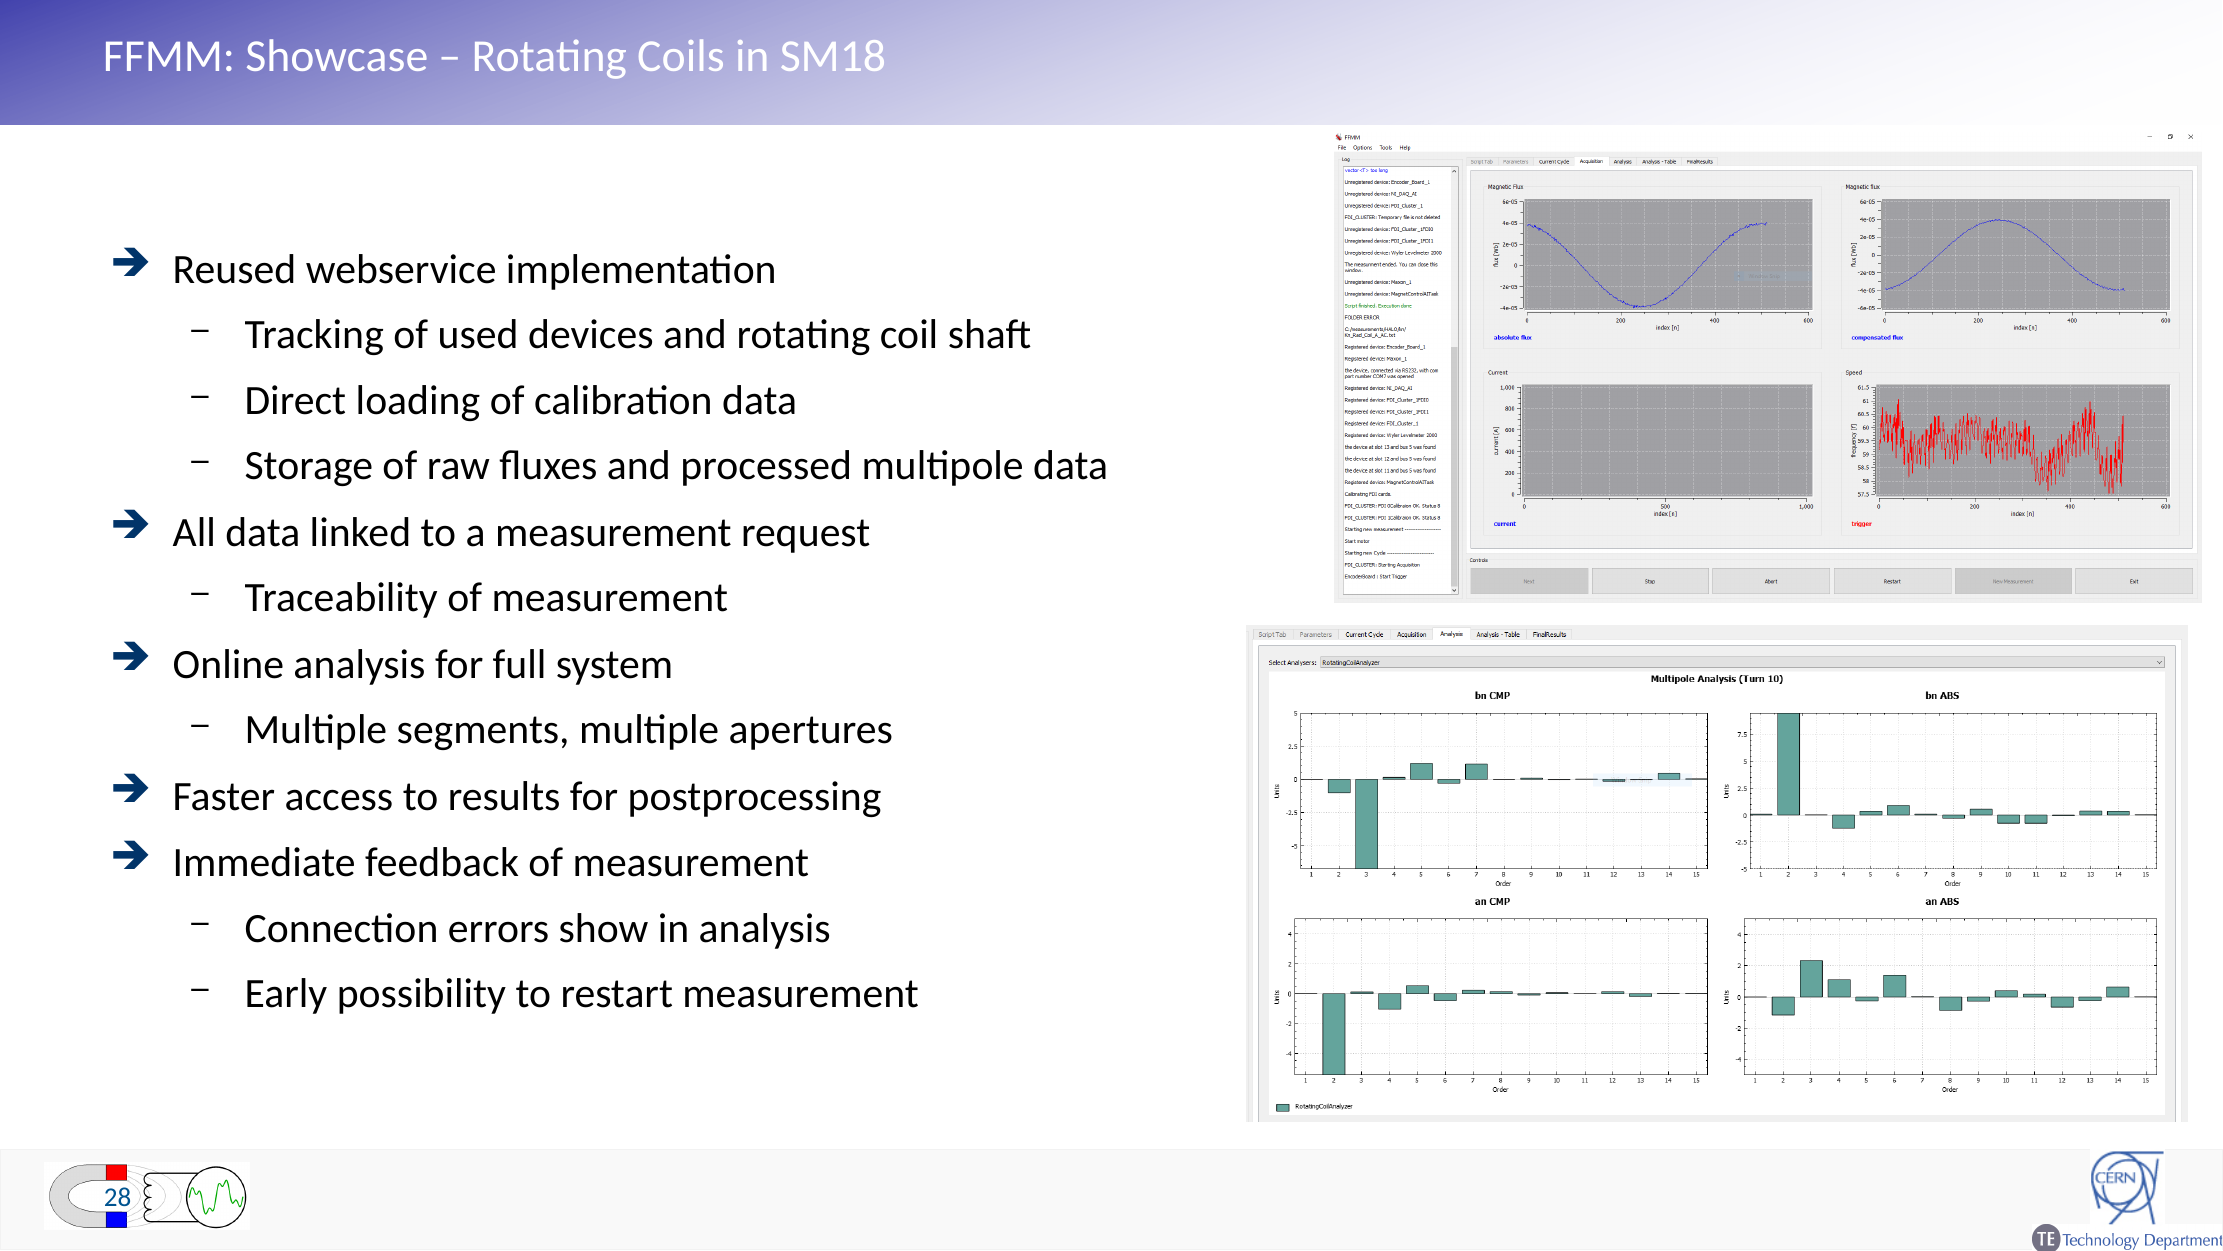

FFMM: Showcase – Rotating Coils in SM18
# Reused webservice implementation
Tracking of used devices and rotating coil shaft
Direct loading of calibration data
Storage of raw fluxes and processed multipole data
All data linked to a measurement request
Traceability of measurement
Online analysis for full system
Multiple segments, multiple apertures
Faster access to results for postprocessing
Immediate feedback of measurement
Connection errors show in analysis
Early possibility to restart measurement